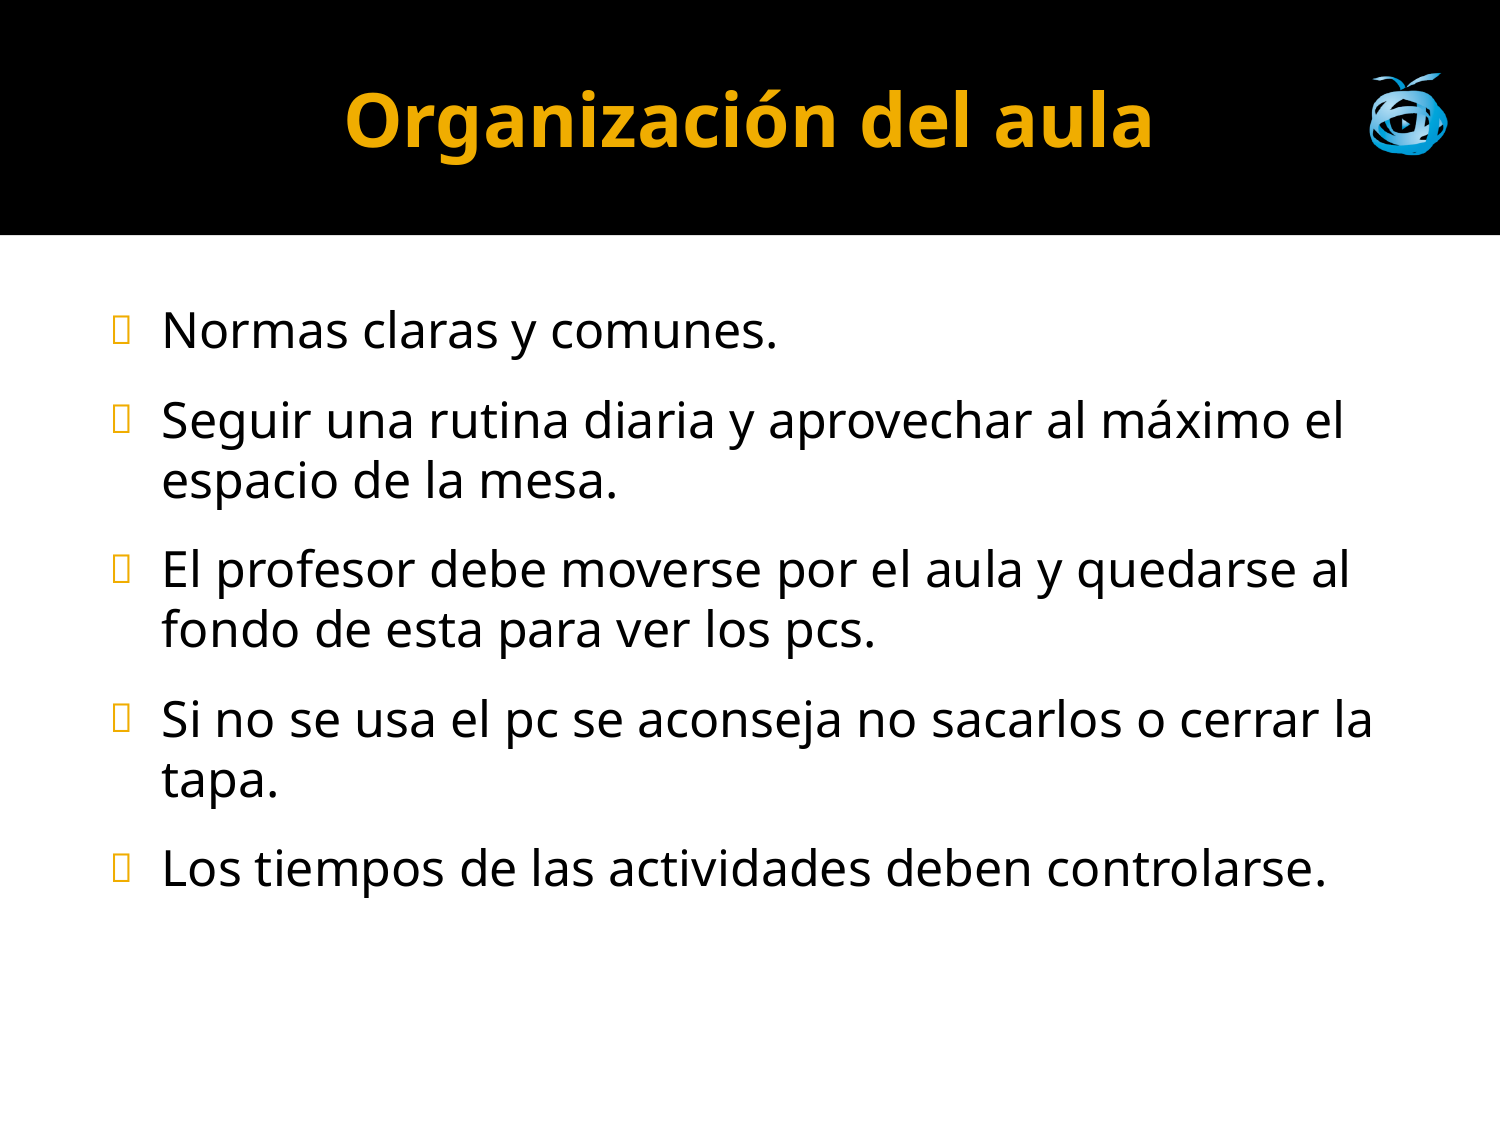

# Organización del aula
Normas claras y comunes.
Seguir una rutina diaria y aprovechar al máximo el espacio de la mesa.
El profesor debe moverse por el aula y quedarse al fondo de esta para ver los pcs.
Si no se usa el pc se aconseja no sacarlos o cerrar la tapa.
Los tiempos de las actividades deben controlarse.